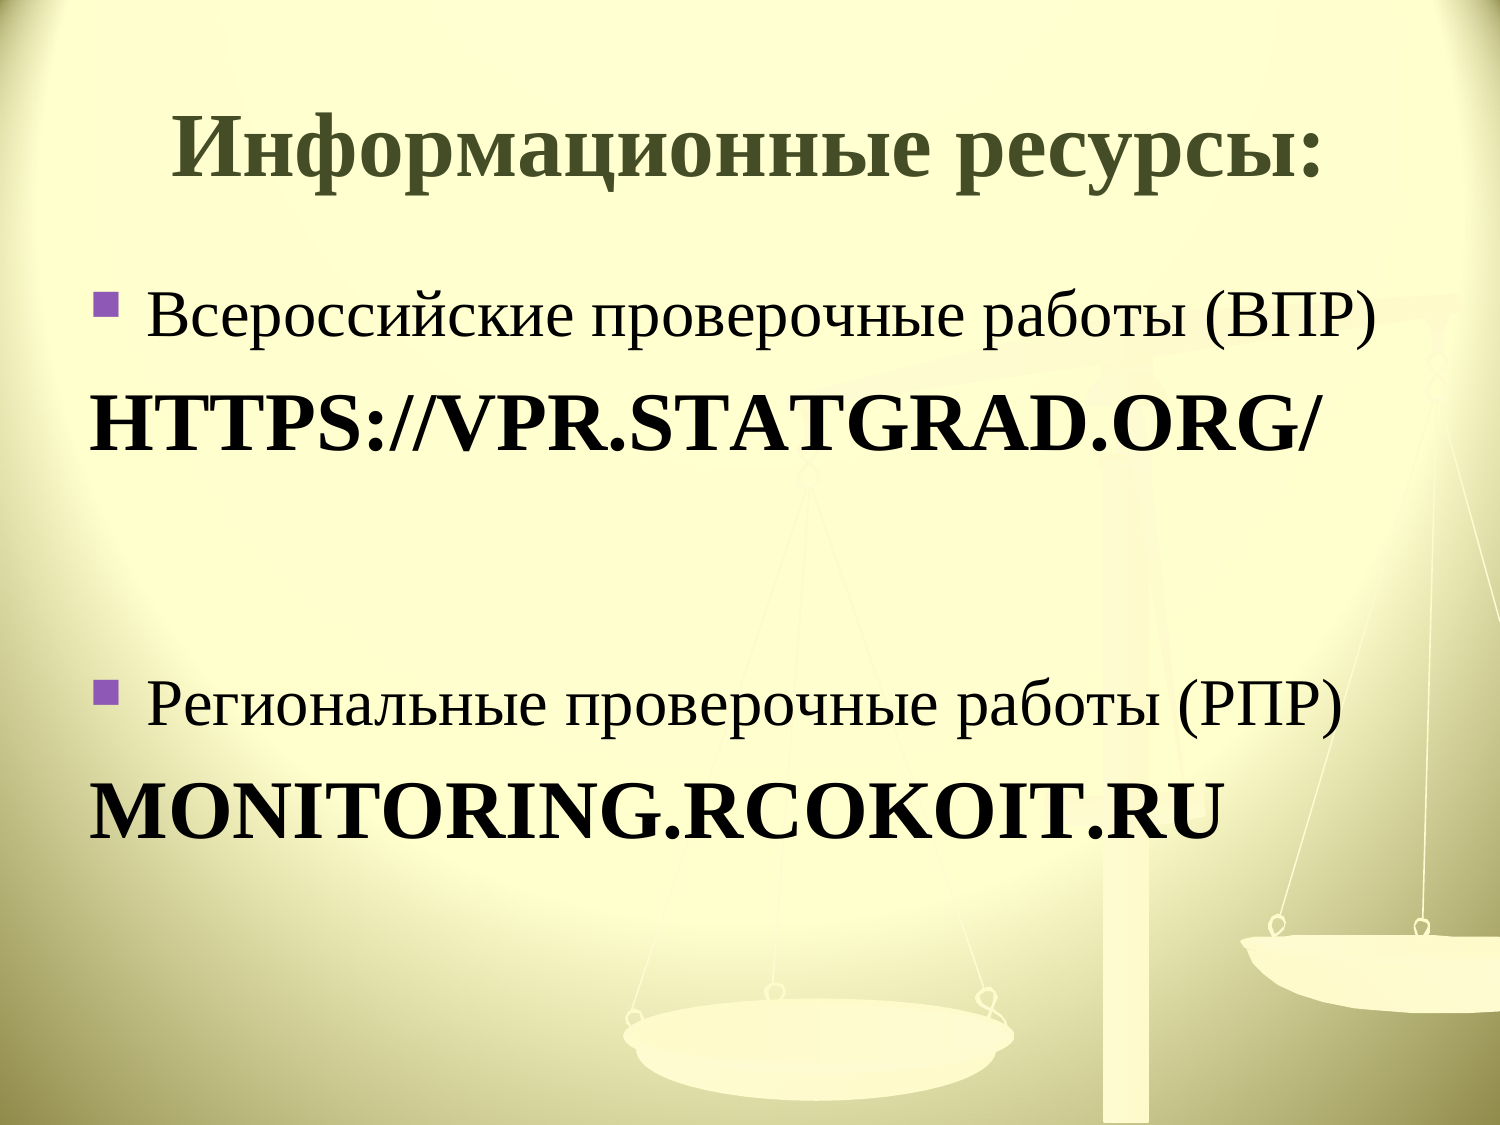

# Информационные ресурсы:
Всероссийские проверочные работы (ВПР)
HTTPS://VPR.STATGRAD.ORG/
Региональные проверочные работы (РПР)
MONITORING.RCOKOIT.RU